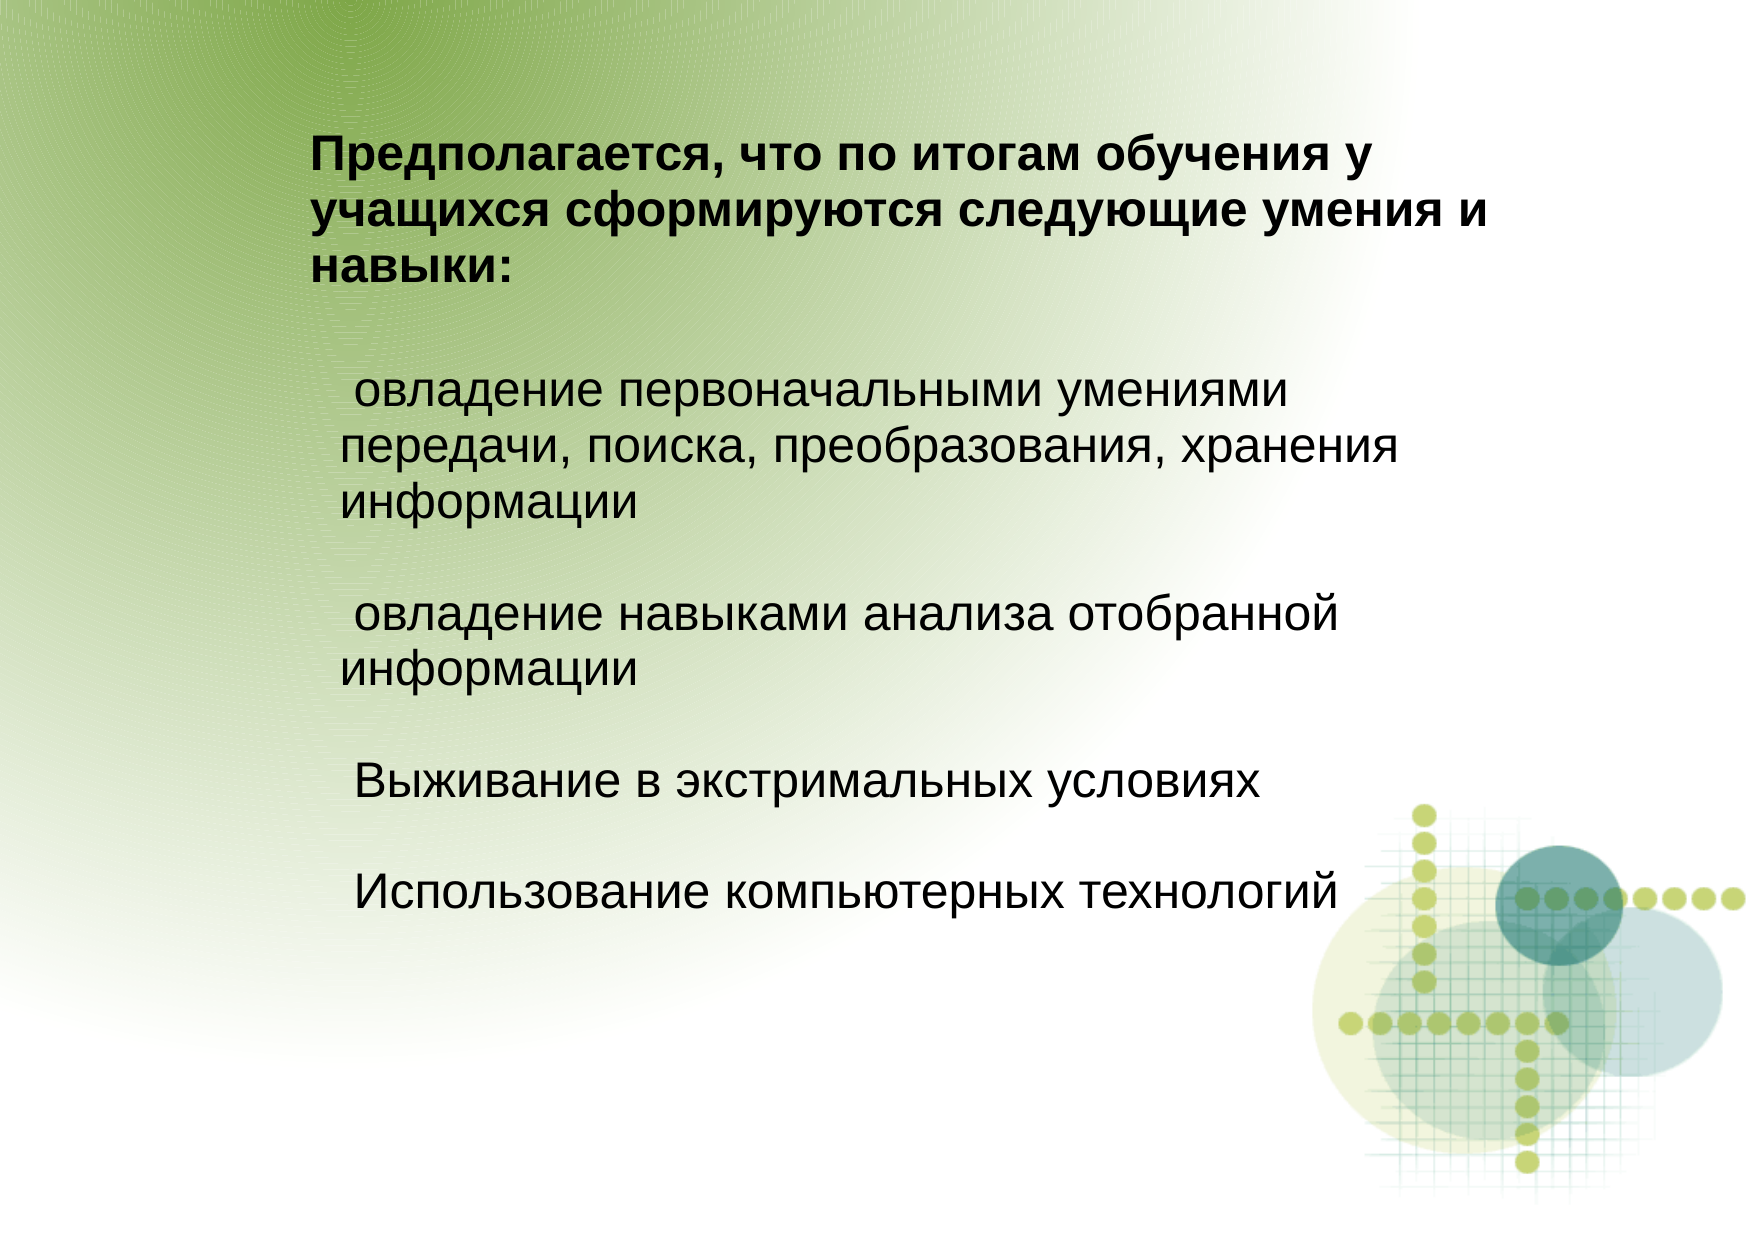

Предполагается, что по итогам обучения у учащихся сформируются следующие умения и навыки:
 овладение первоначальными умениями передачи, поиска, преобразования, хранения информации
 овладение навыками анализа отобранной информации
 Выживание в экстримальных условиях
 Использование компьютерных технологий